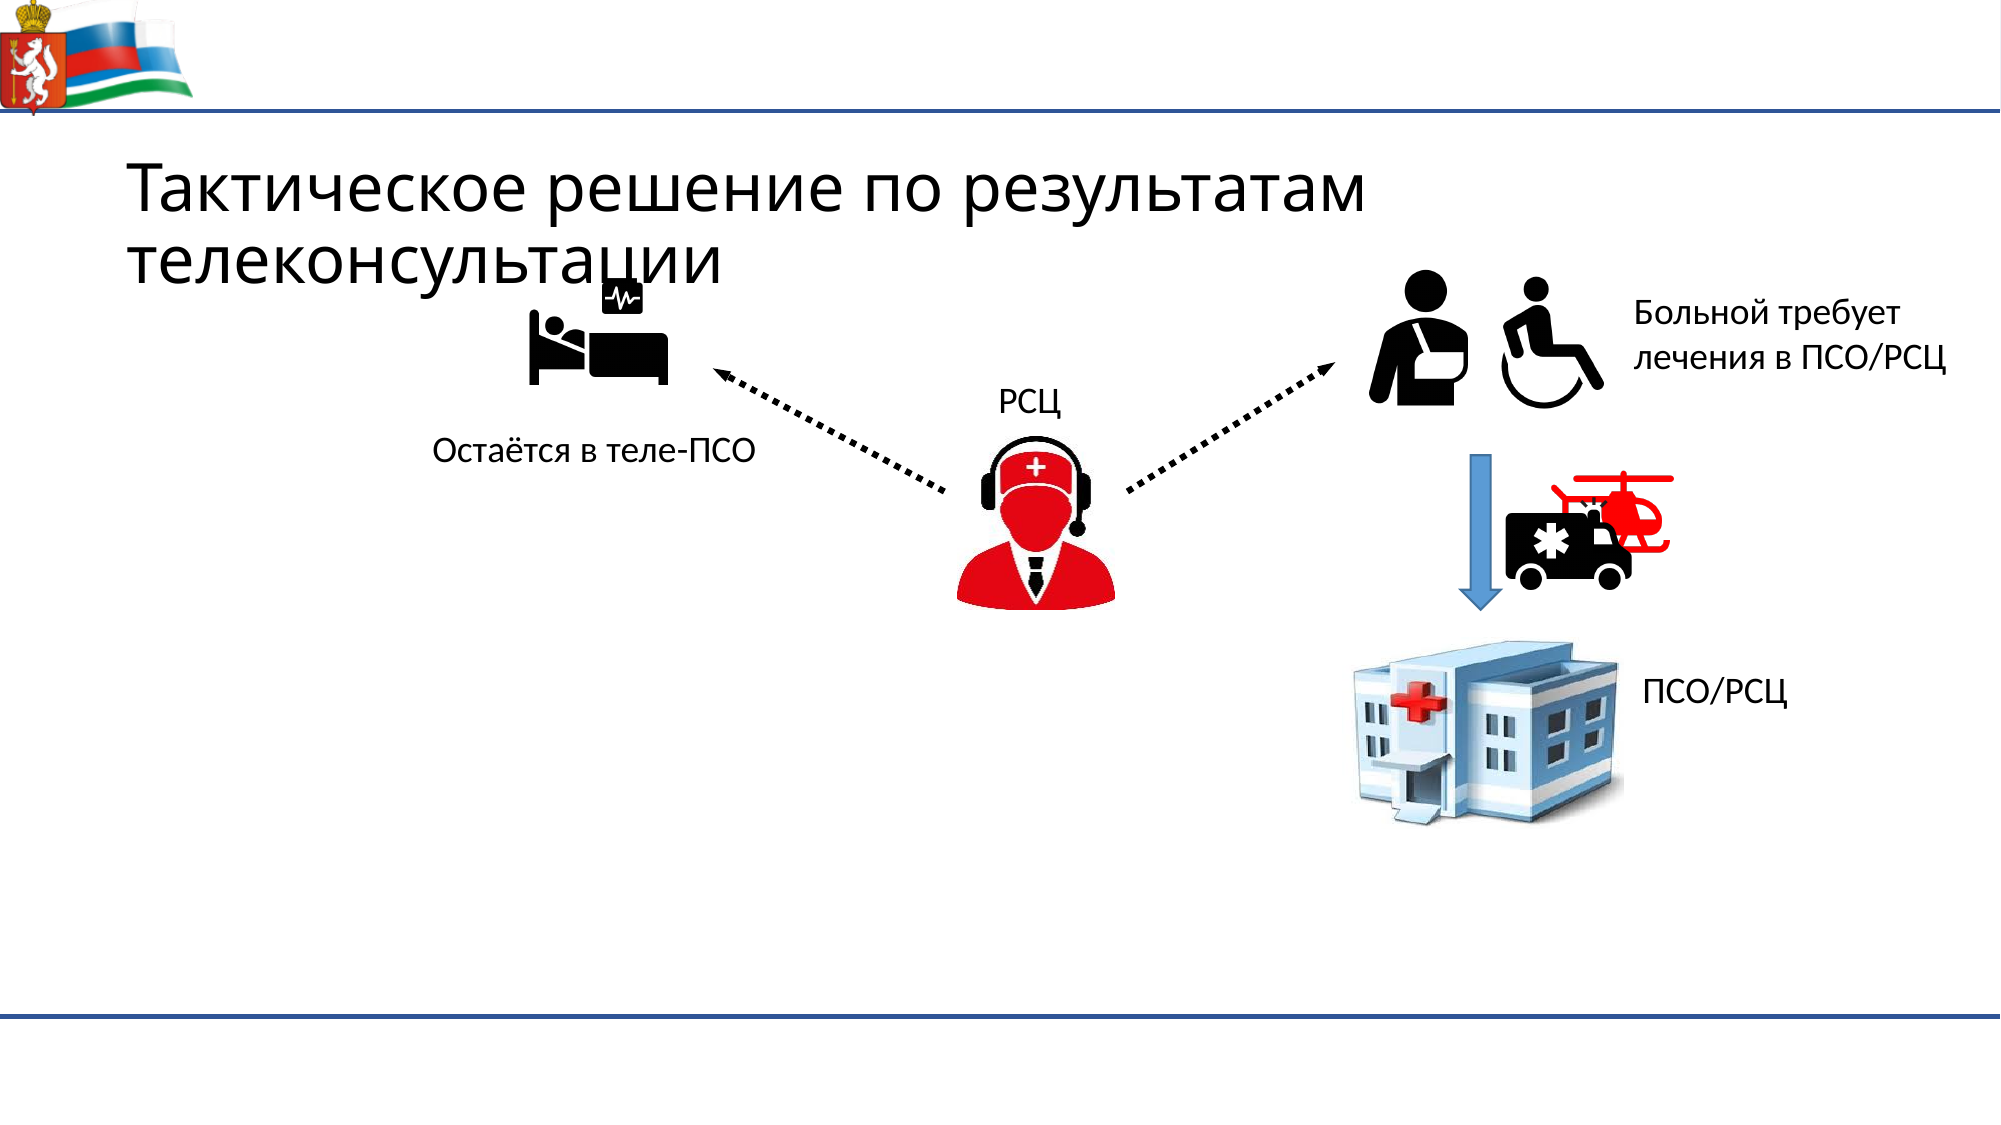

# Тактическое решение по результатам телеконсультации
Больной требует лечения в ПСО/РСЦ
РСЦ
Остаётся в теле-ПСО
ПСО/РСЦ